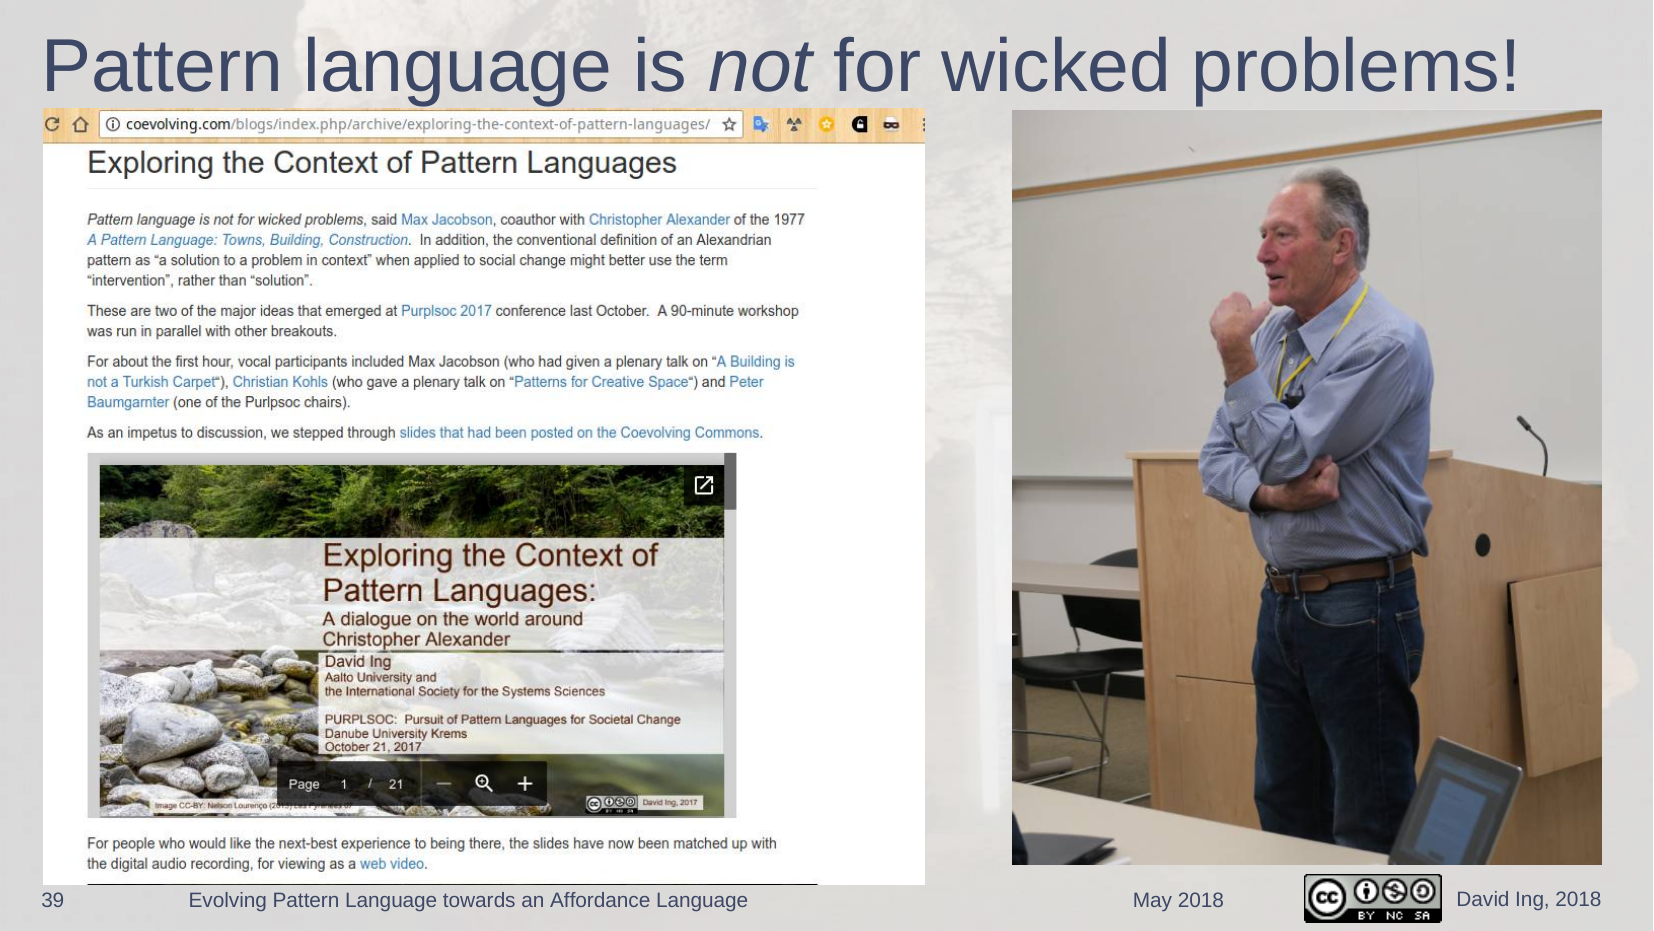

# Pattern language is not for wicked problems!
Evolving Pattern Language towards an Affordance Language
May 2018
39